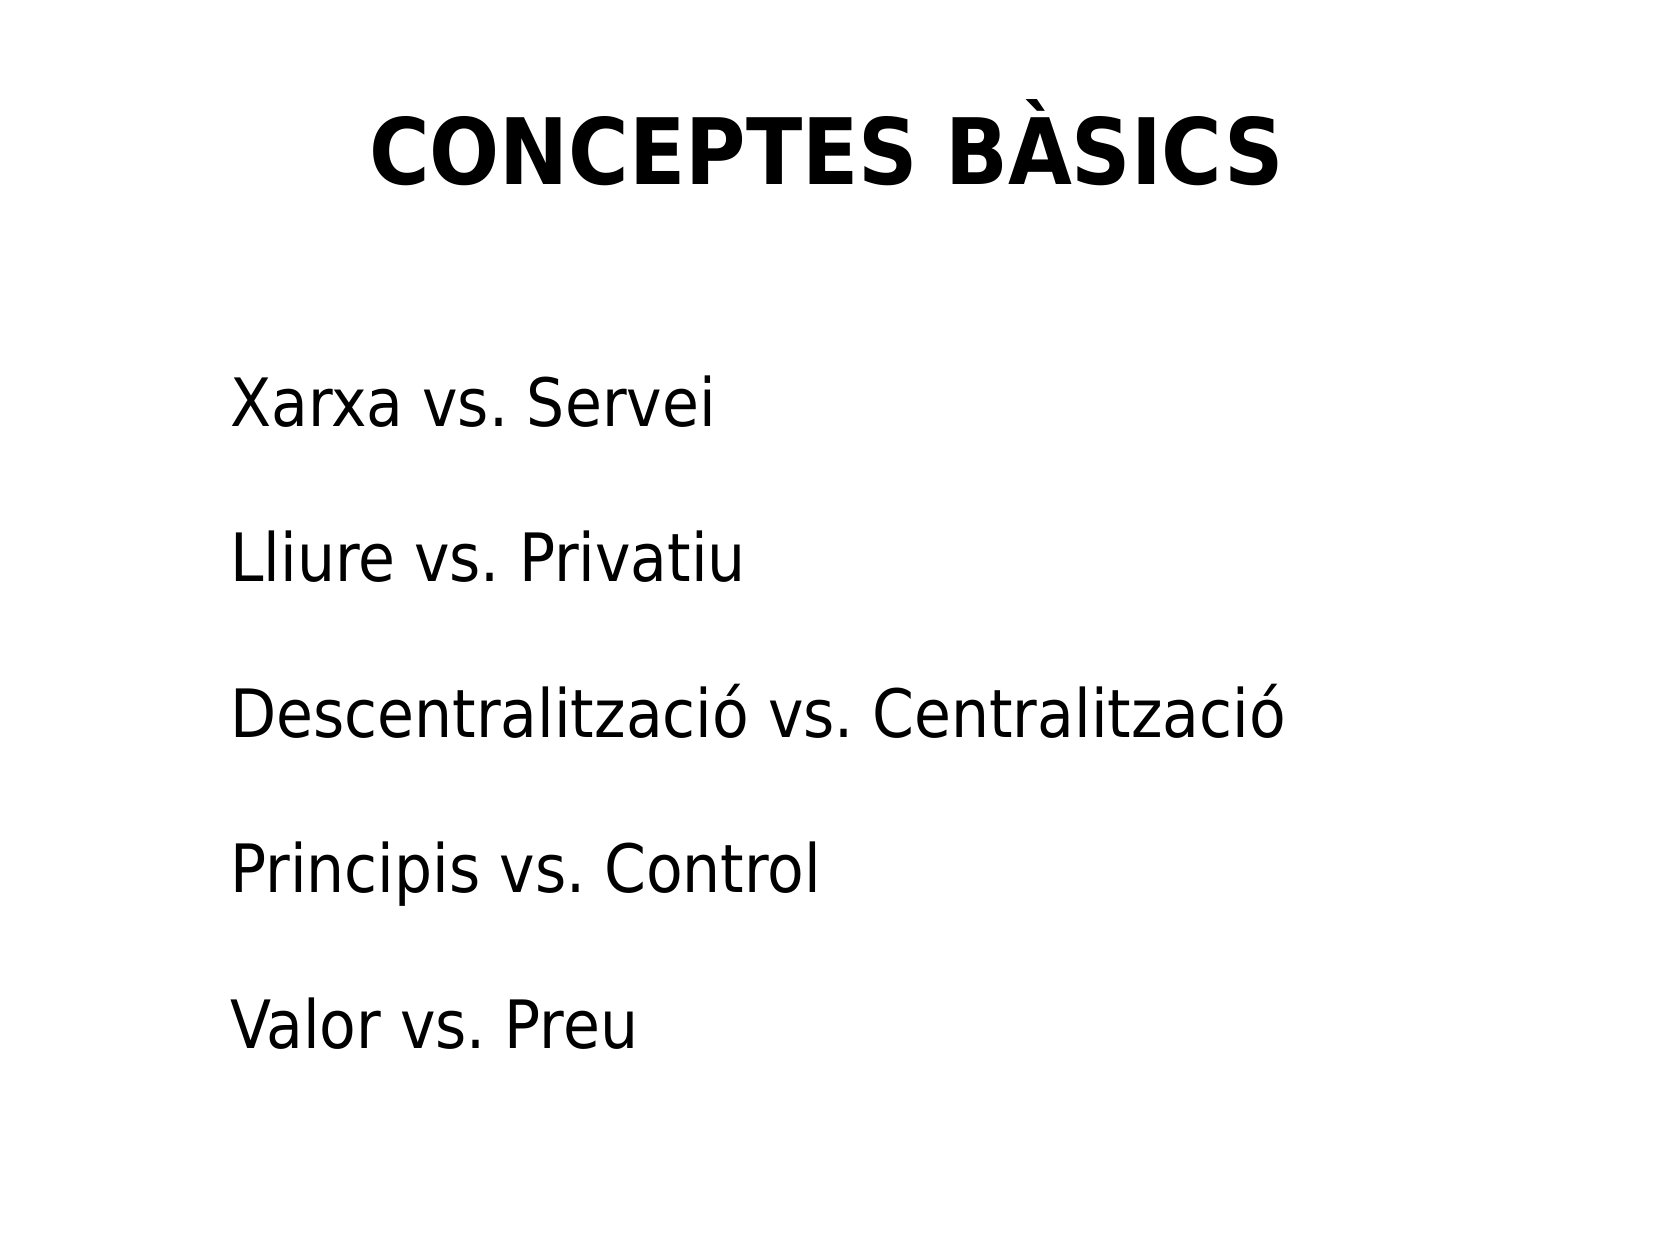

# CONCEPTES BÀSICS
Xarxa vs. Servei
Lliure vs. Privatiu
Descentralització vs. Centralització
Principis vs. Control
Valor vs. Preu